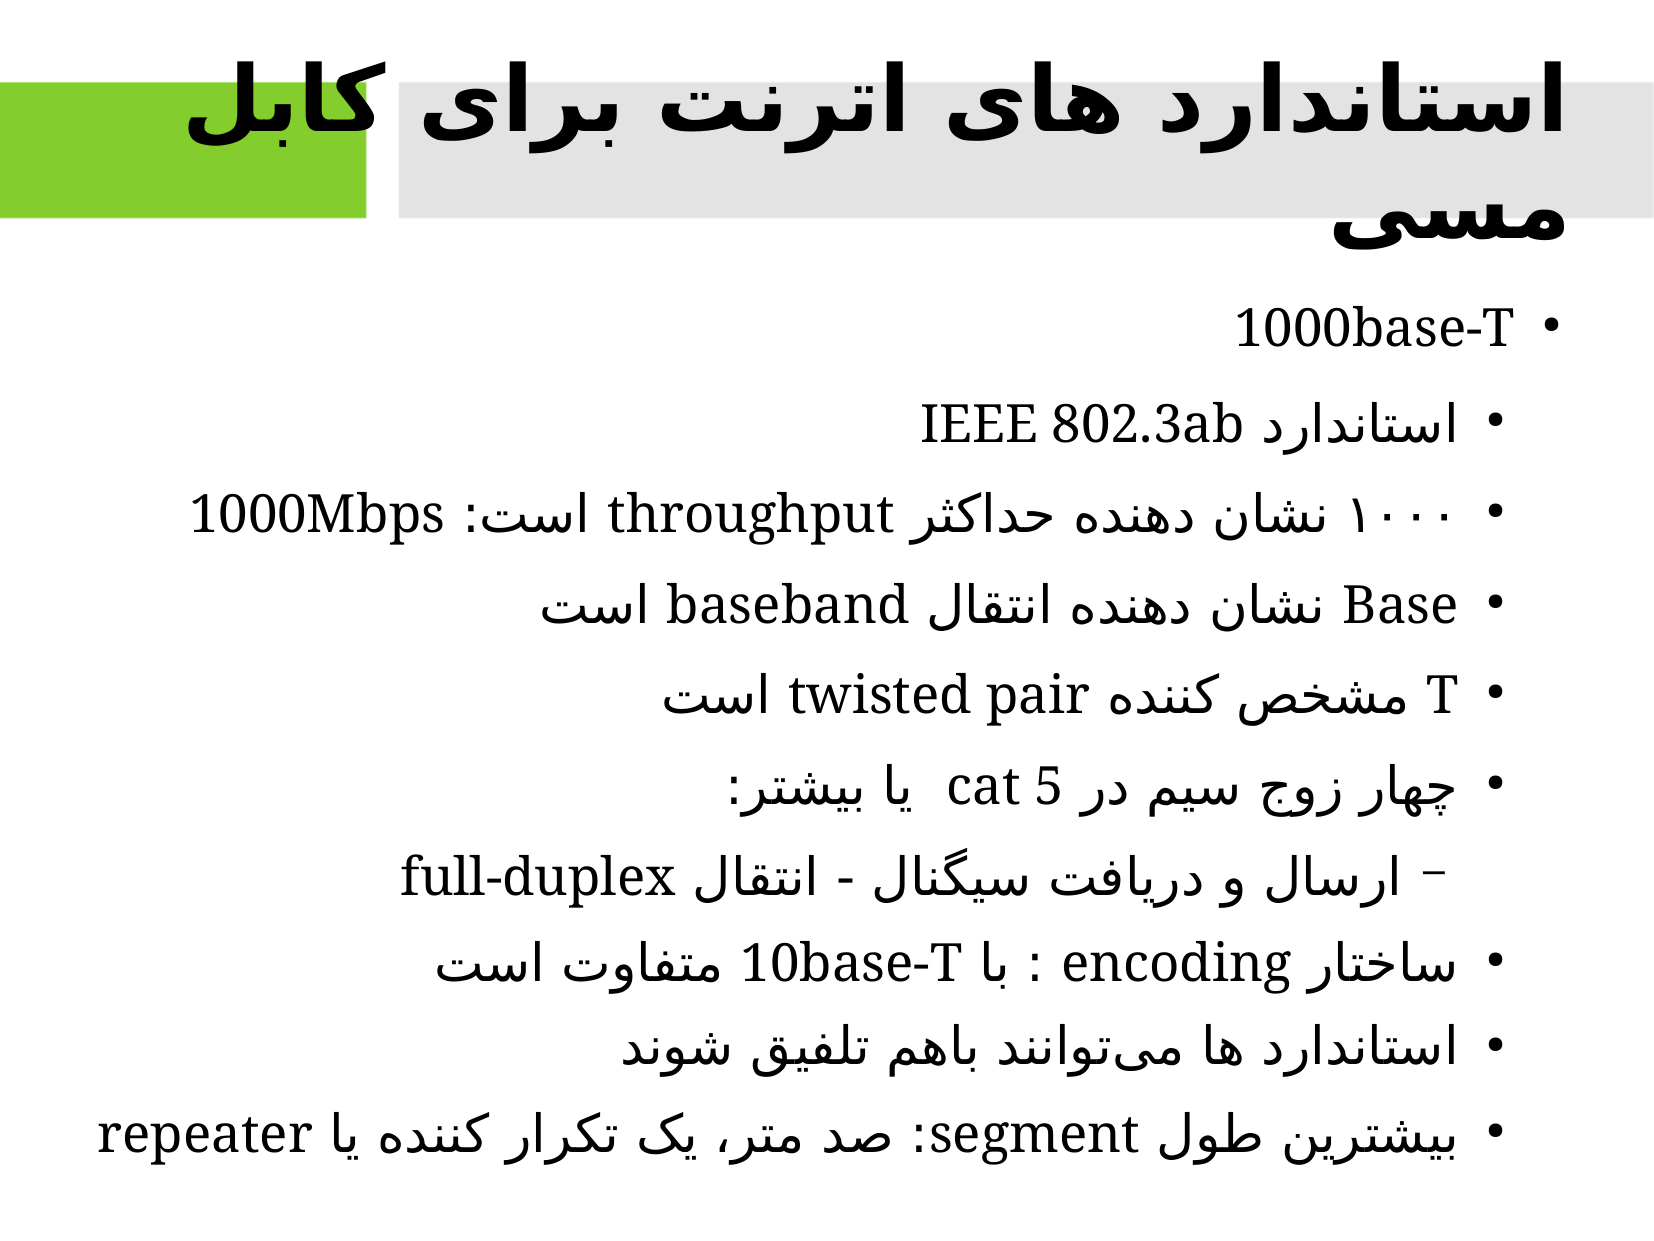

# استاندارد های اترنت برای کابل مسی
1000base-T
استاندارد IEEE 802.3ab
۱۰۰۰ نشان دهنده حداکثر throughput است: 1000Mbps
Base نشان دهنده انتقال baseband است
T مشخص کننده twisted pair است
چهار زوج سیم در cat 5 یا بیشتر:
ارسال و دریافت سیگنال - انتقال full-duplex
ساختار encoding : با 10base-T متفاوت است
استاندارد ها می‌توانند باهم تلفیق شوند
بیشترین طول segment: صد متر، یک تکرار کننده یا repeater